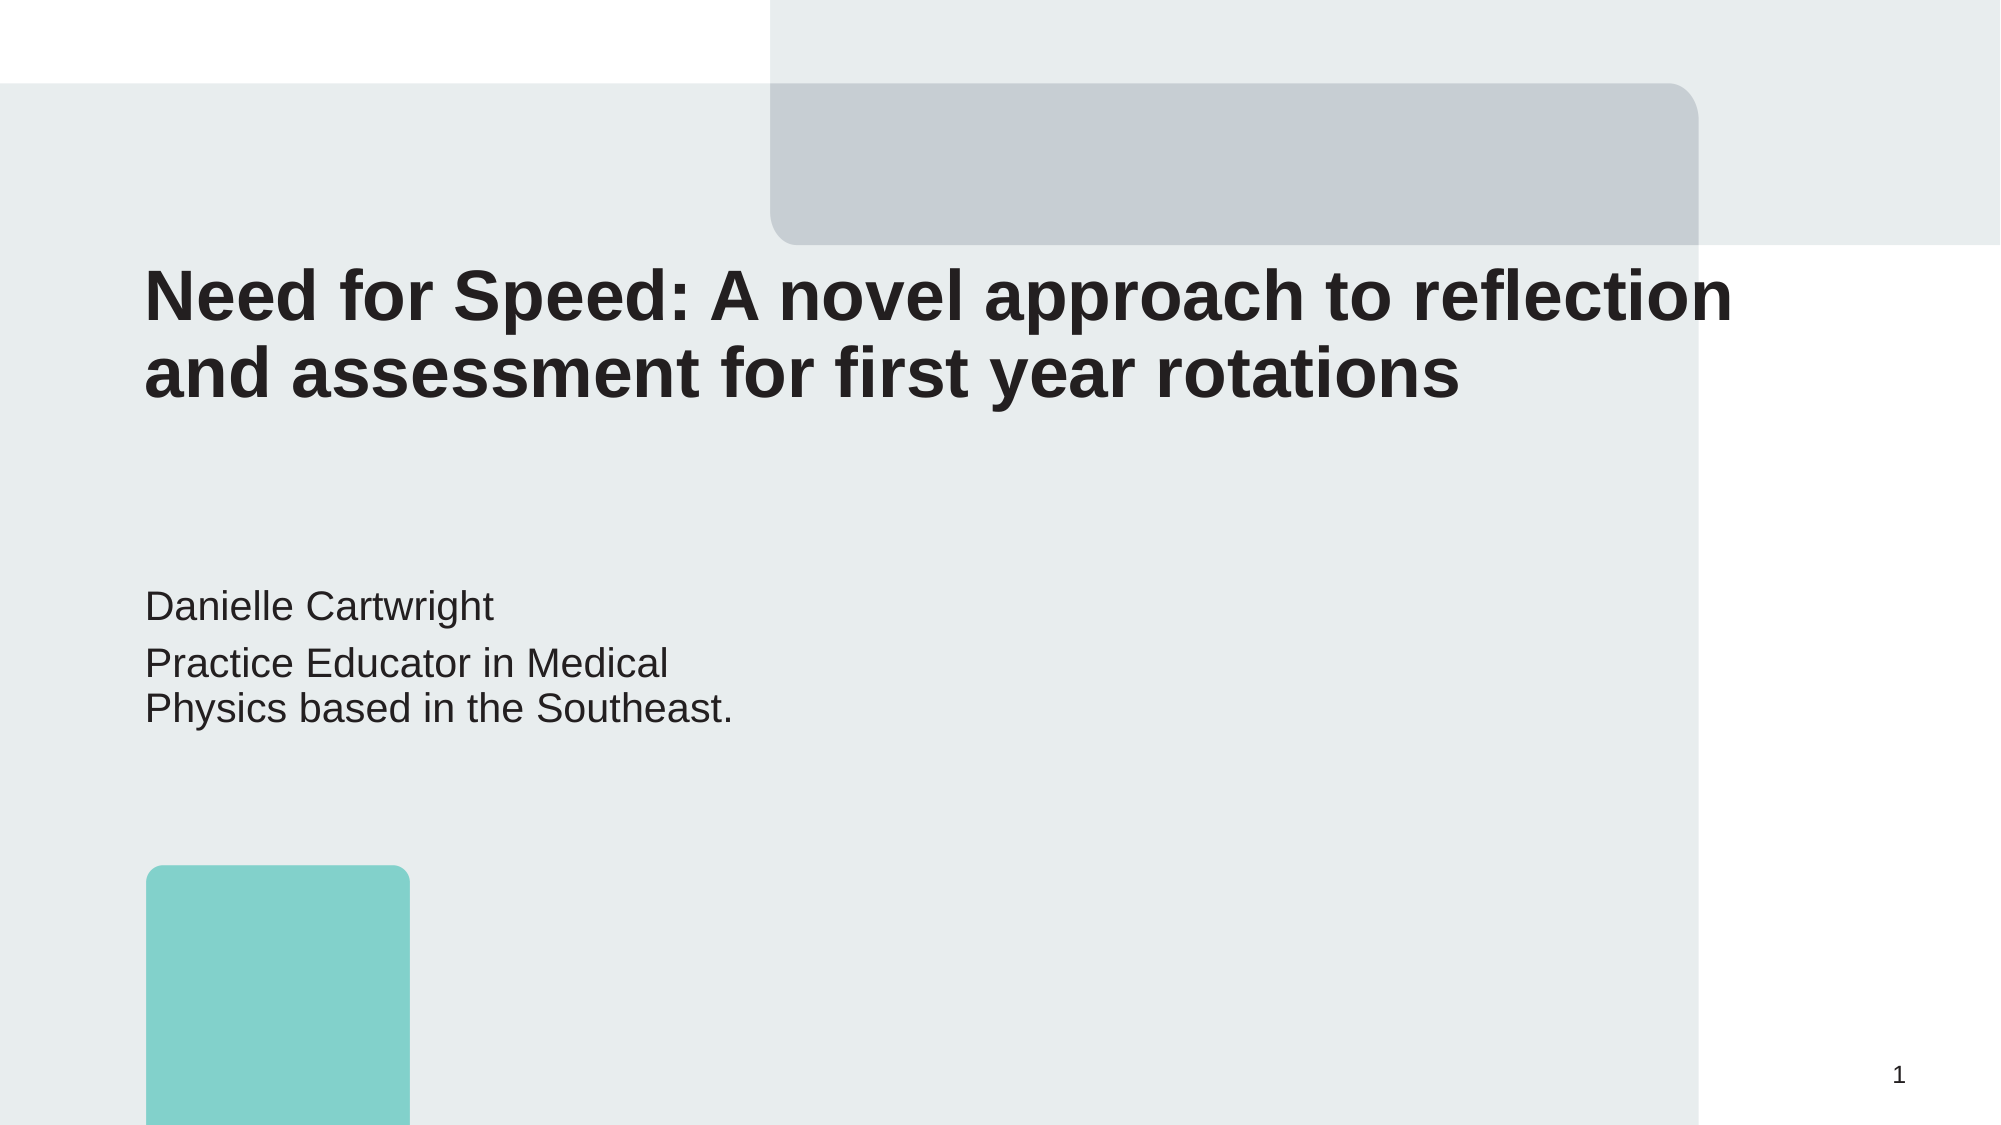

Need for Speed: A novel approach to reflection and assessment for first year rotations
# Danielle Cartwright
Practice Educator in Medical Physics based in the Southeast.